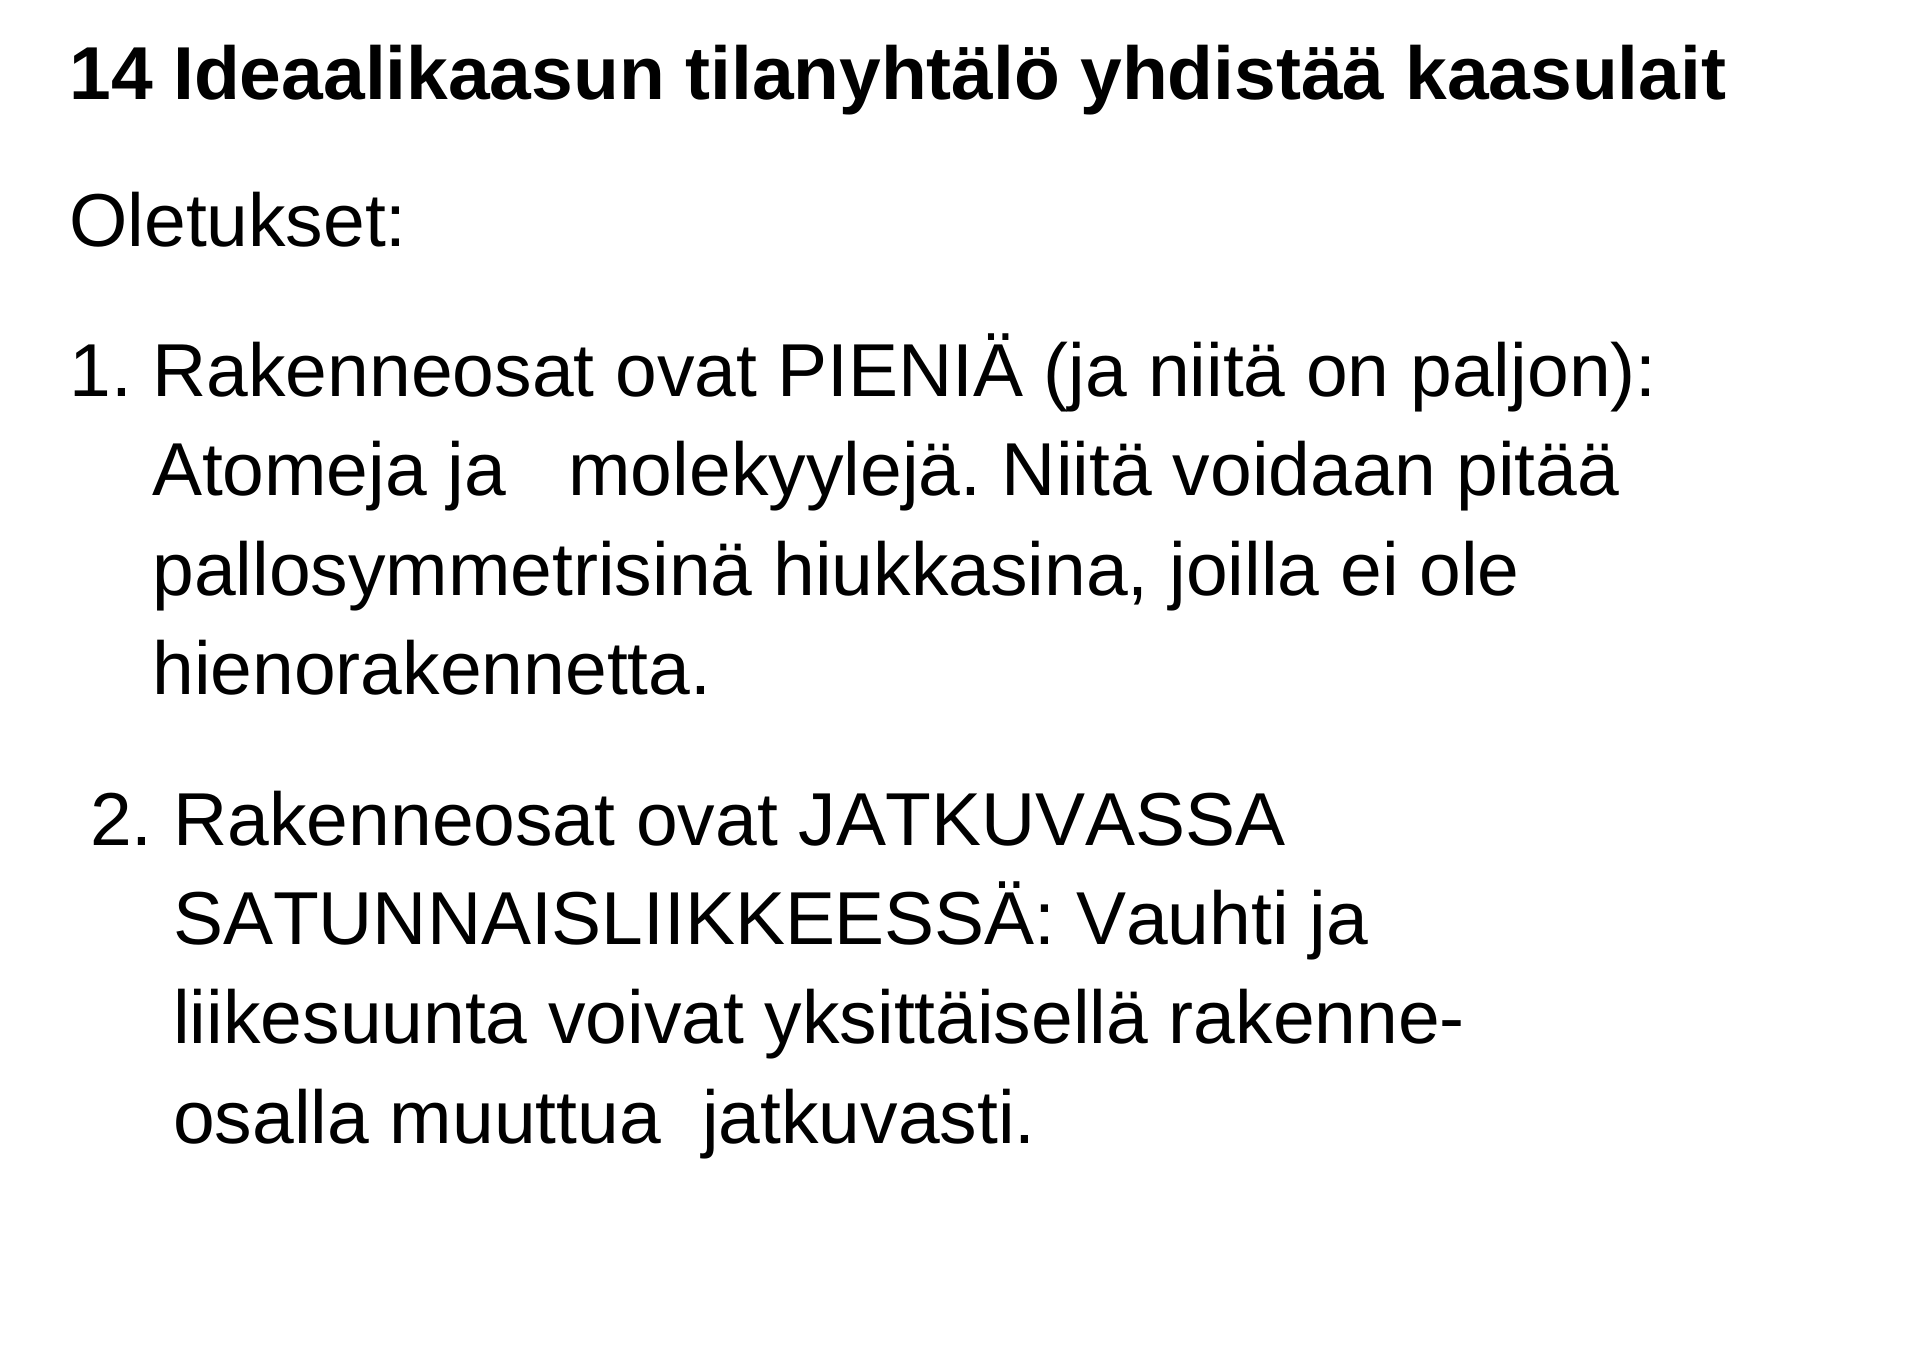

14 Ideaalikaasun tilanyhtälö yhdistää kaasulait
Oletukset:
1. Rakenneosat ovat PIENIÄ (ja niitä on paljon):
 Atomeja ja molekyylejä. Niitä voidaan pitää
 pallosymmetrisinä hiukkasina, joilla ei ole
 hienorakennetta.
 2. Rakenneosat ovat JATKUVASSA
 SATUNNAISLIIKKEESSÄ: Vauhti ja
 liikesuunta voivat yksittäisellä rakenne-
 osalla muuttua jatkuvasti.